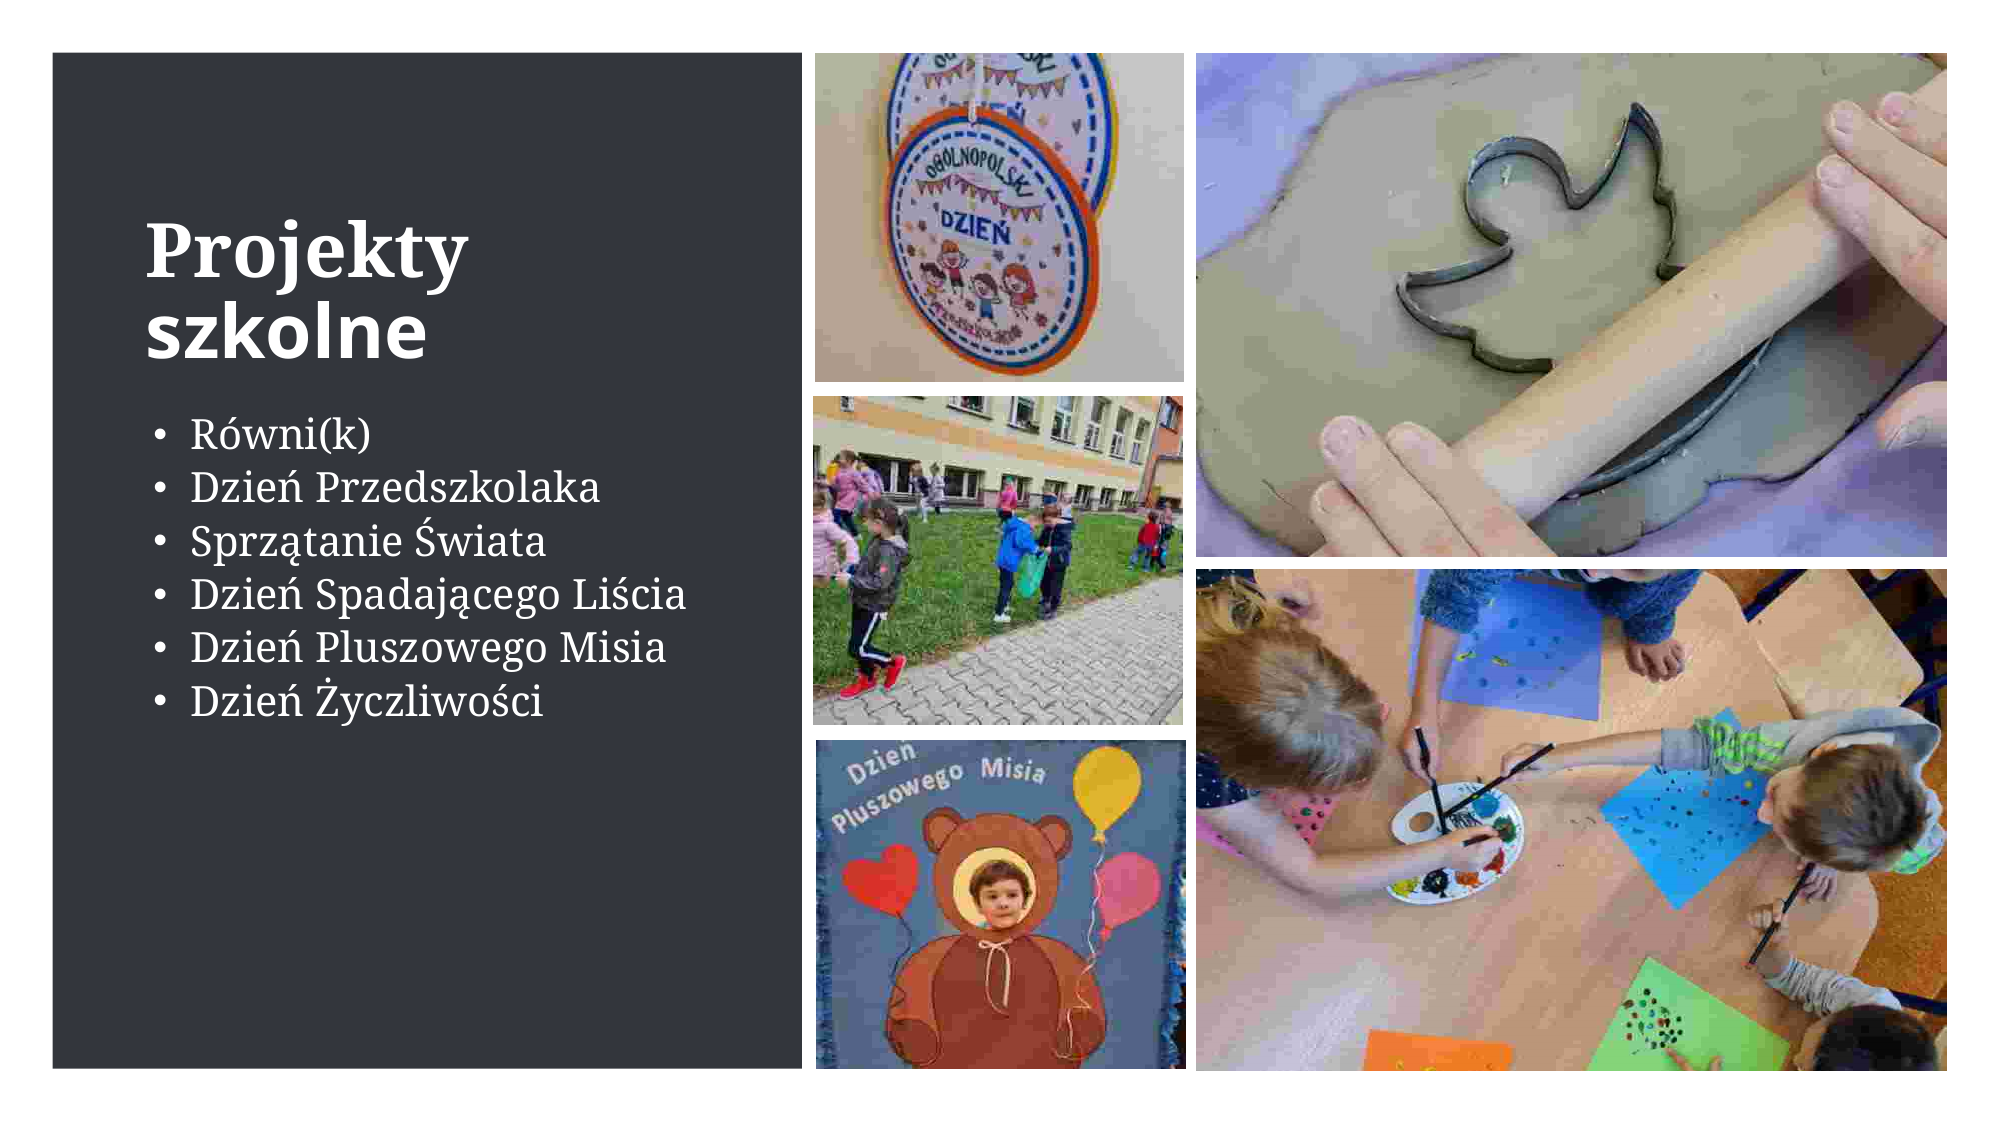

# Projekty szkolne
Równi(k)
Dzień Przedszkolaka
Sprzątanie Świata
Dzień Spadającego Liścia
Dzień Pluszowego Misia
Dzień Życzliwości